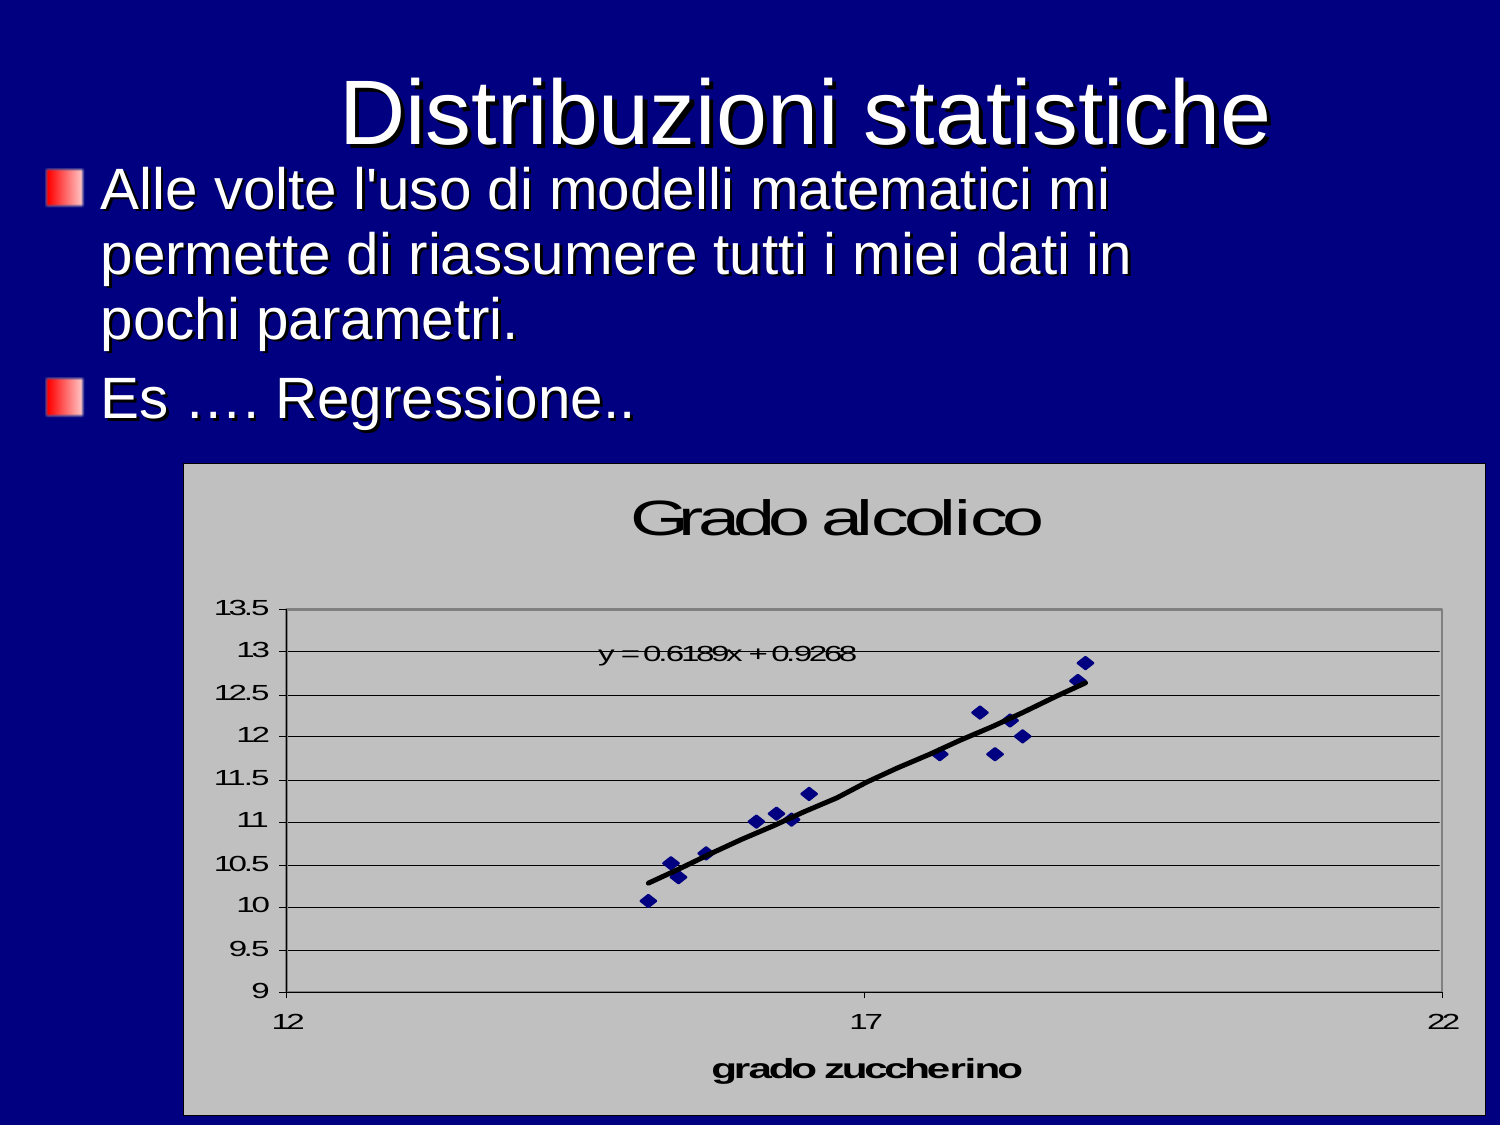

# Distribuzioni statistiche
Alle volte l'uso di modelli matematici mi permette di riassumere tutti i miei dati in pochi parametri.
Es …. Regressione..